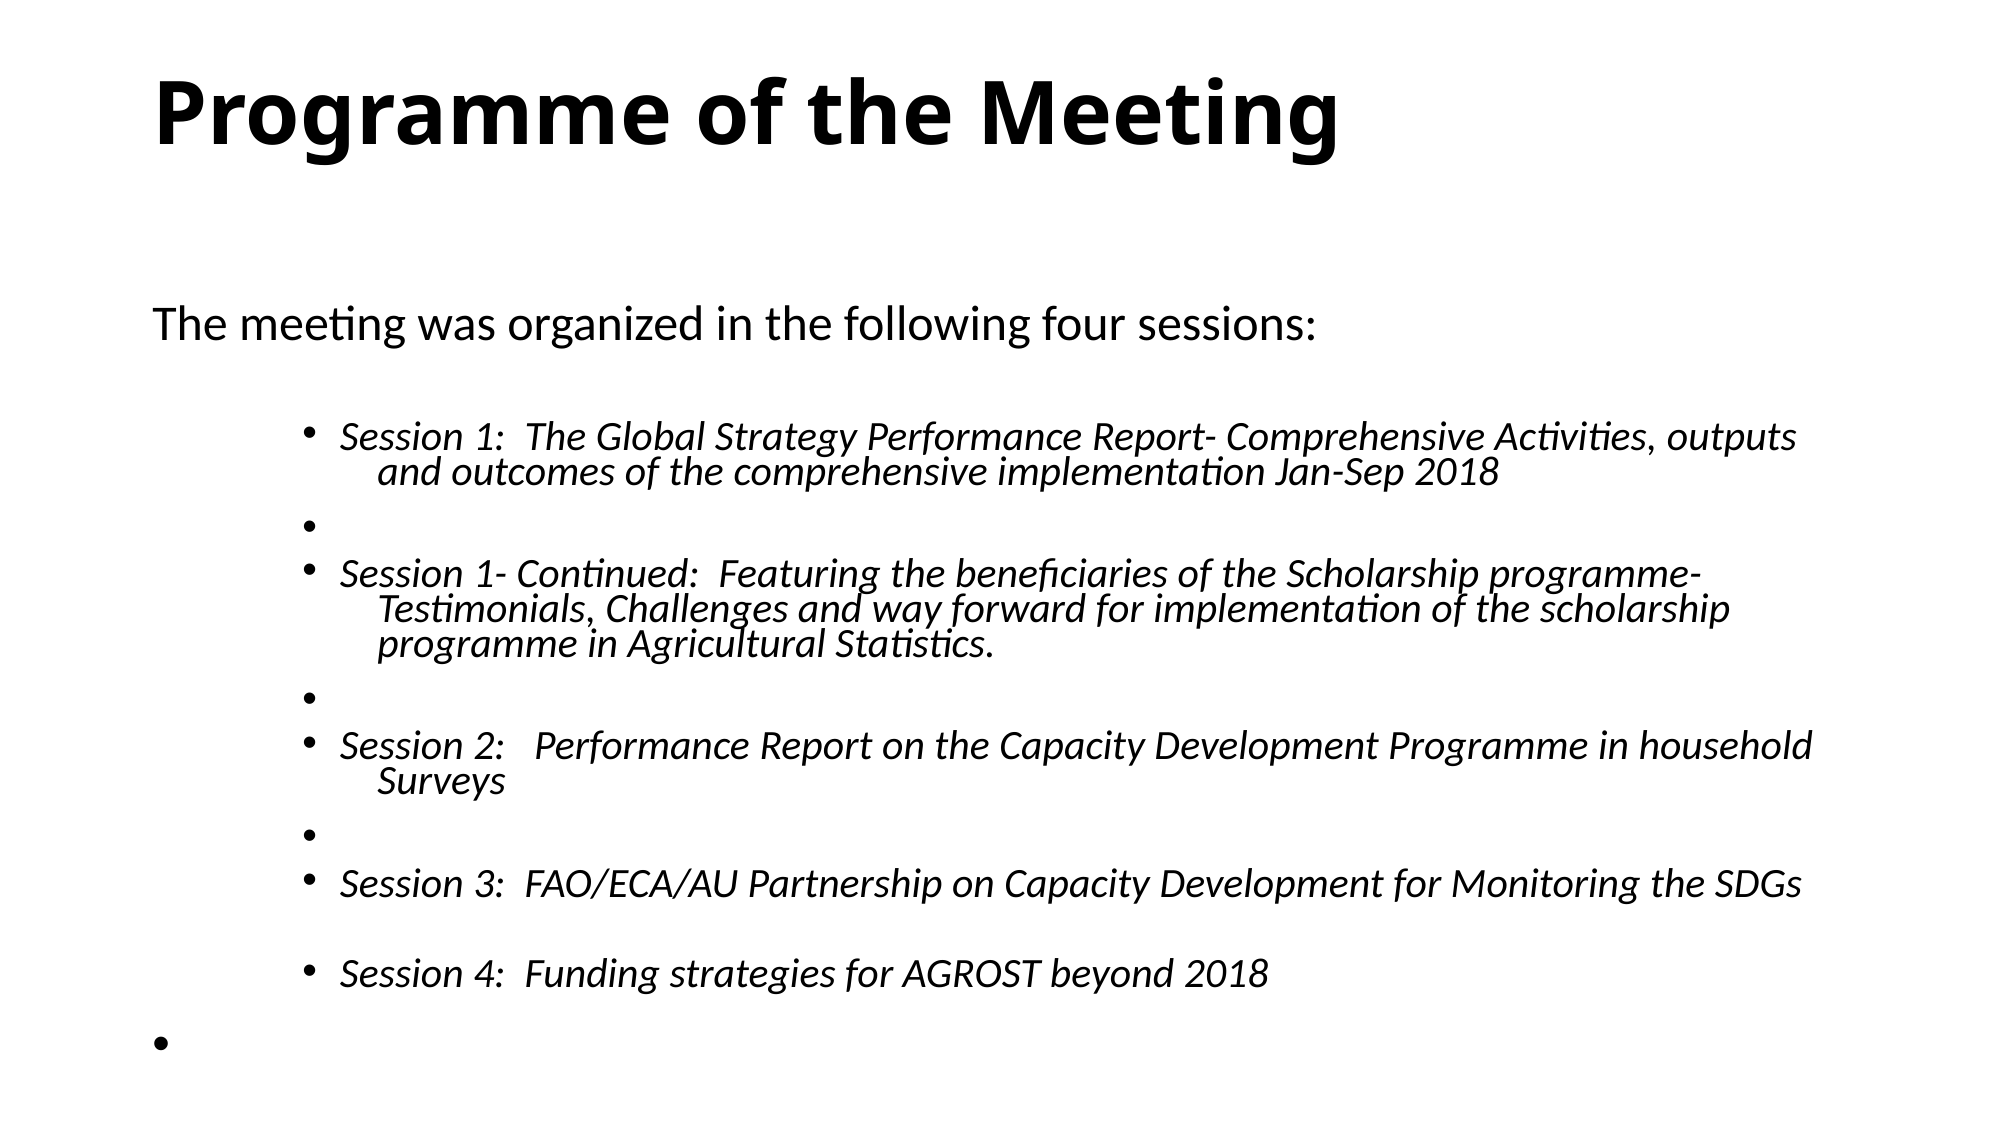

# Programme of the Meeting
The meeting was organized in the following four sessions:
Session 1: The Global Strategy Performance Report- Comprehensive Activities, outputs and outcomes of the comprehensive implementation Jan-Sep 2018
Session 1- Continued: Featuring the beneficiaries of the Scholarship programme- Testimonials, Challenges and way forward for implementation of the scholarship programme in Agricultural Statistics.
Session 2: Performance Report on the Capacity Development Programme in household Surveys
Session 3: FAO/ECA/AU Partnership on Capacity Development for Monitoring the SDGs
Session 4: Funding strategies for AGROST beyond 2018